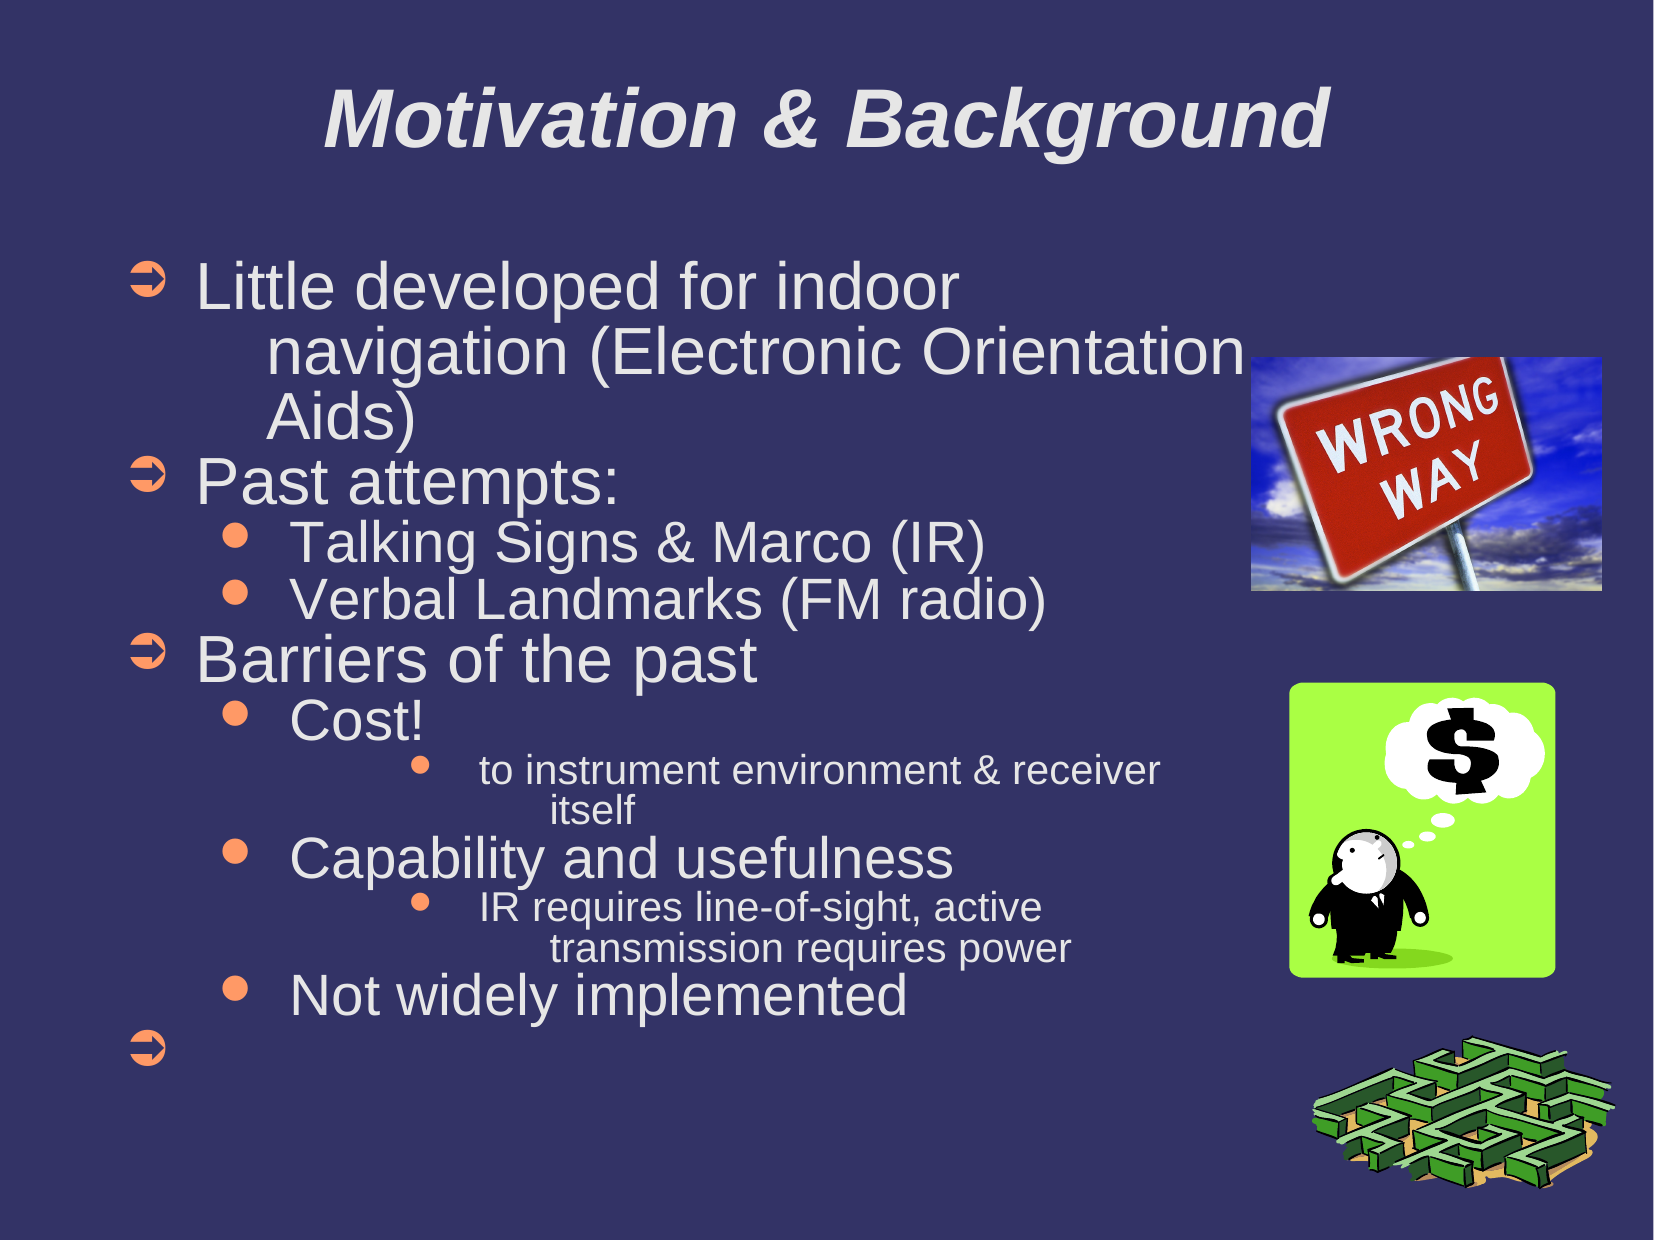

# Motivation & Background
Little developed for indoor navigation (Electronic Orientation Aids)
Past attempts:
Talking Signs & Marco (IR)
Verbal Landmarks (FM radio)
Barriers of the past
Cost!
to instrument environment & receiver itself
Capability and usefulness
IR requires line-of-sight, active transmission requires power
Not widely implemented